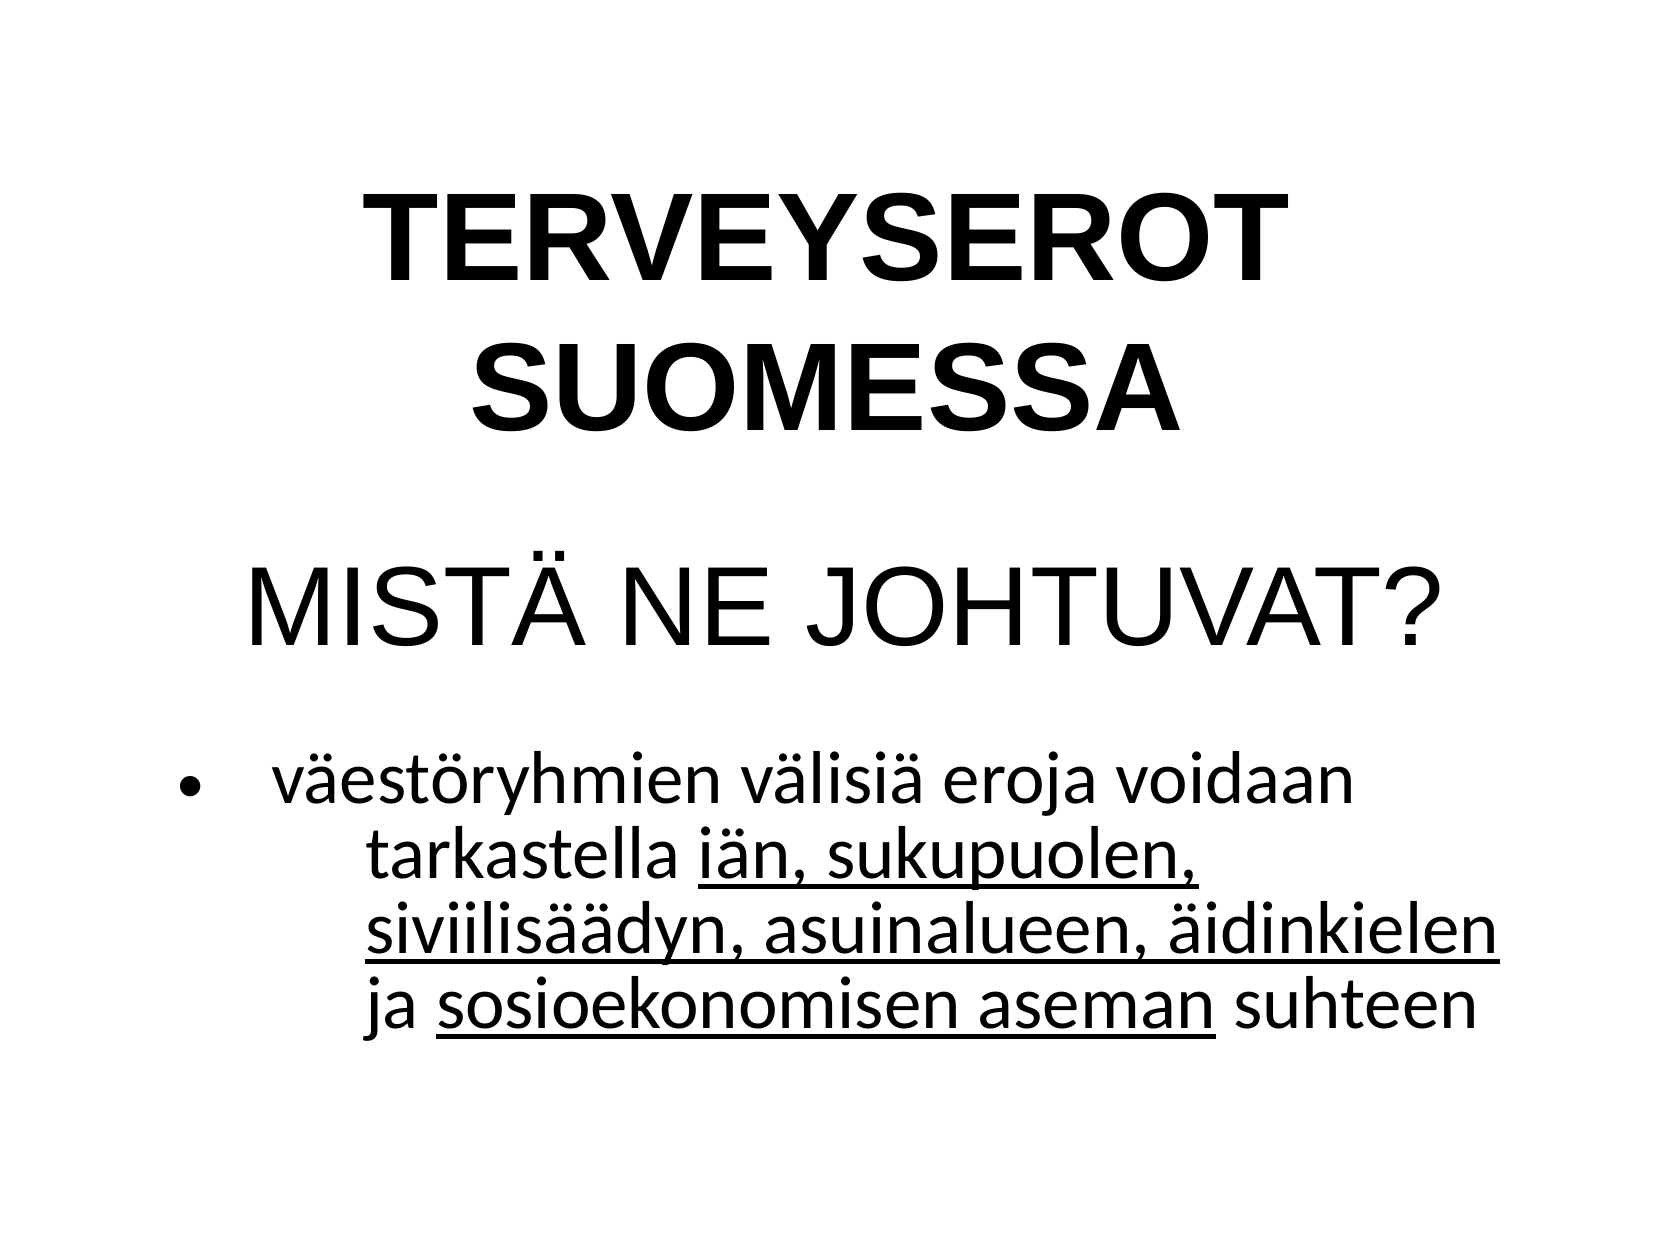

# TERVEYSEROT SUOMESSA
MISTÄ NE JOHTUVAT?
väestöryhmien välisiä eroja voidaan tarkastella iän, sukupuolen, siviilisäädyn, asuinalueen, äidinkielen ja sosioekonomisen aseman suhteen